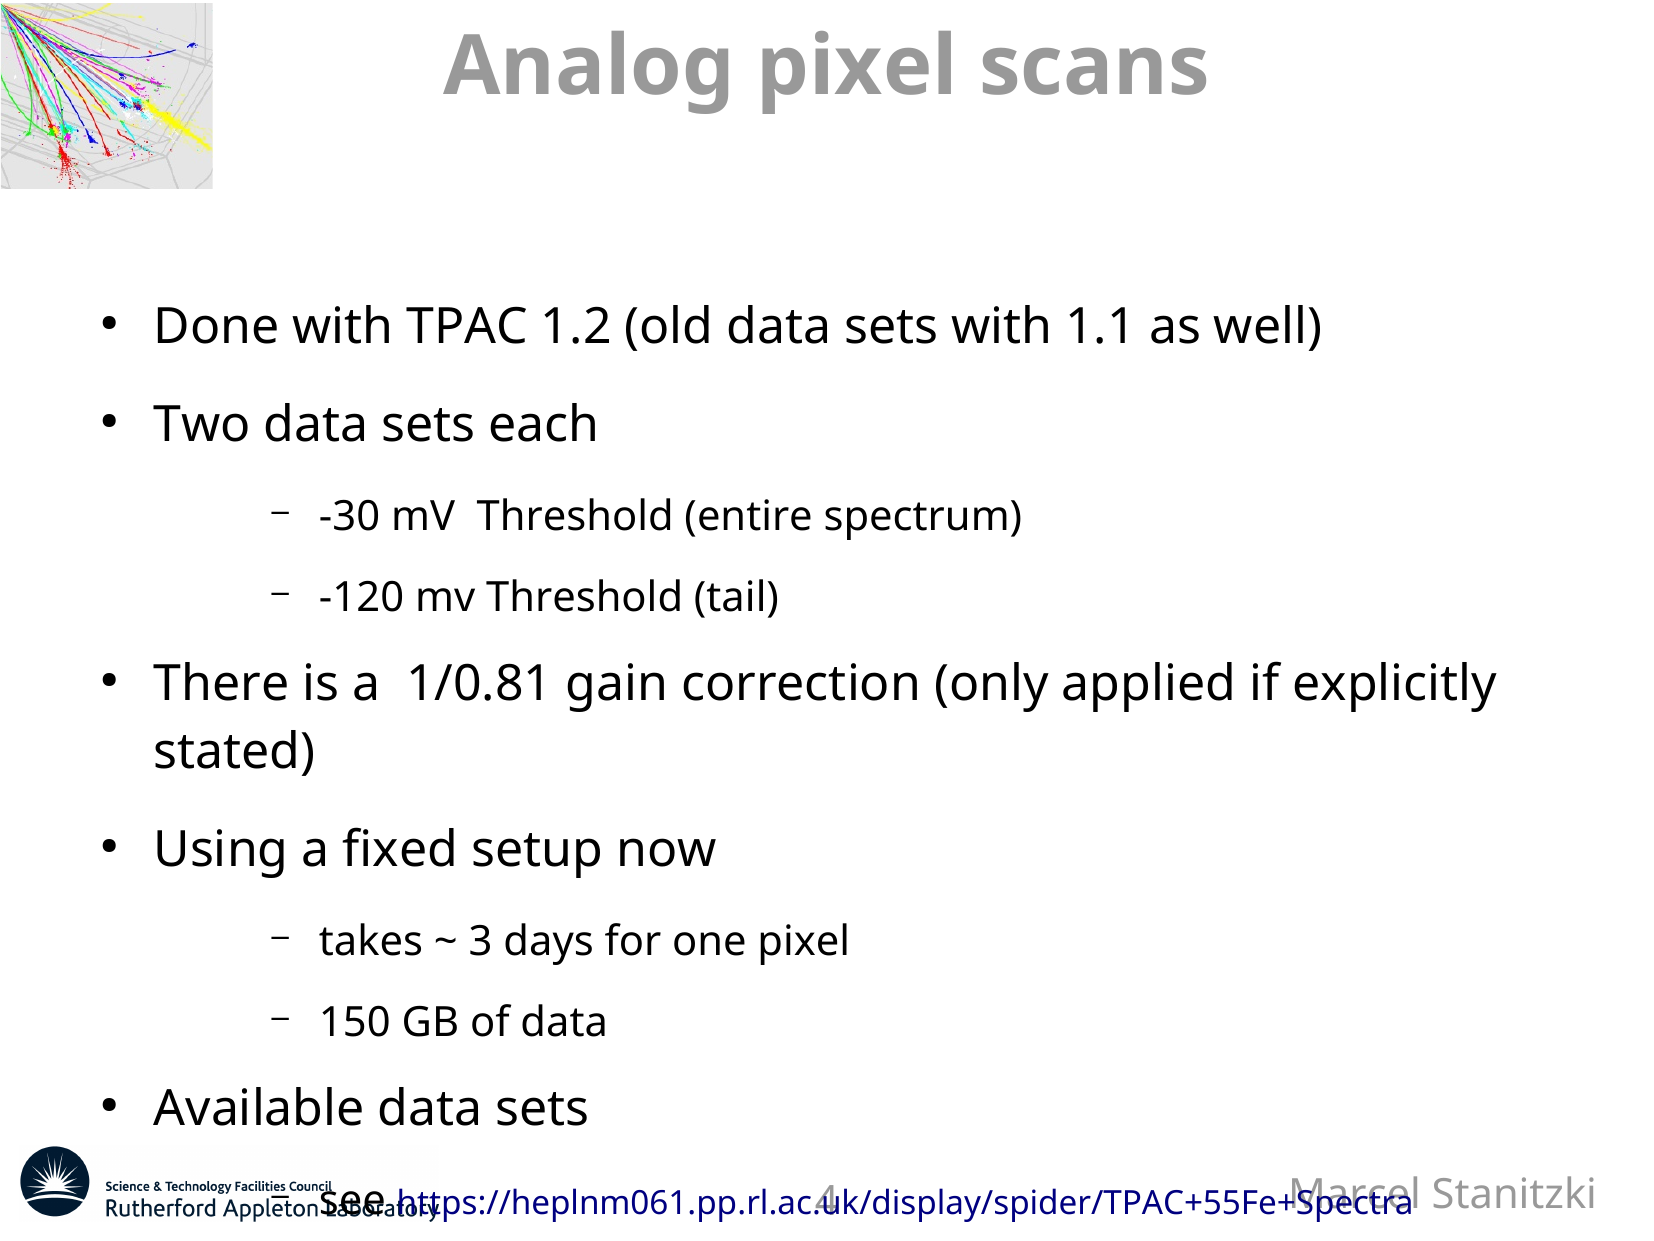

# Analog pixel scans
Done with TPAC 1.2 (old data sets with 1.1 as well)
Two data sets each
-30 mV Threshold (entire spectrum)
-120 mv Threshold (tail)
There is a 1/0.81 gain correction (only applied if explicitly stated)
Using a fixed setup now
takes ~ 3 days for one pixel
150 GB of data
Available data sets
see https://heplnm061.pp.rl.ac.uk/display/spider/TPAC+55Fe+Spectra